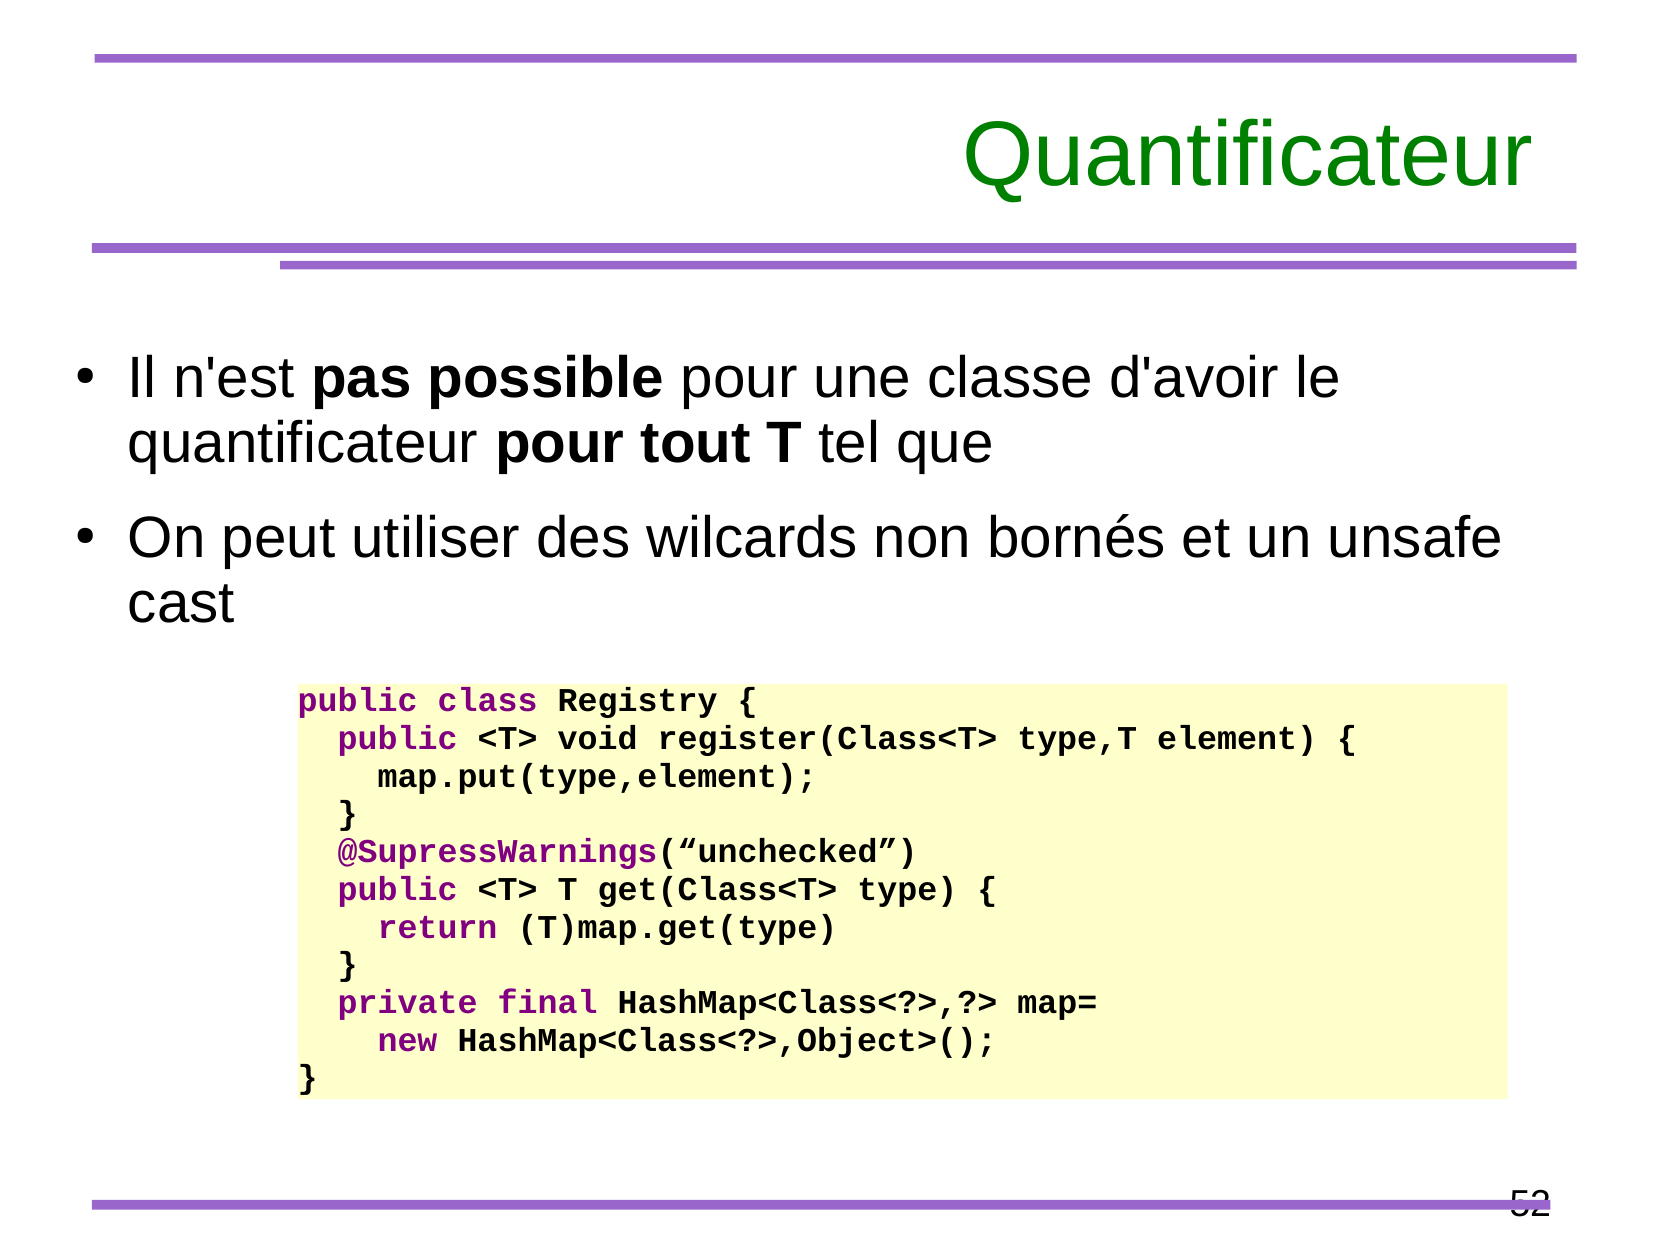

# Quantificateur
Il n'est pas possible pour une classe d'avoir le quantificateur pour tout T tel que
On peut utiliser des wilcards non bornés et un unsafe cast
public class Registry {
 public <T> void register(Class<T> type,T element) {
 map.put(type,element);
 }
 @SupressWarnings(“unchecked”)
 public <T> T get(Class<T> type) {
 return (T)map.get(type)
 }
 private final HashMap<Class<?>,?> map=
 new HashMap<Class<?>,Object>();
}